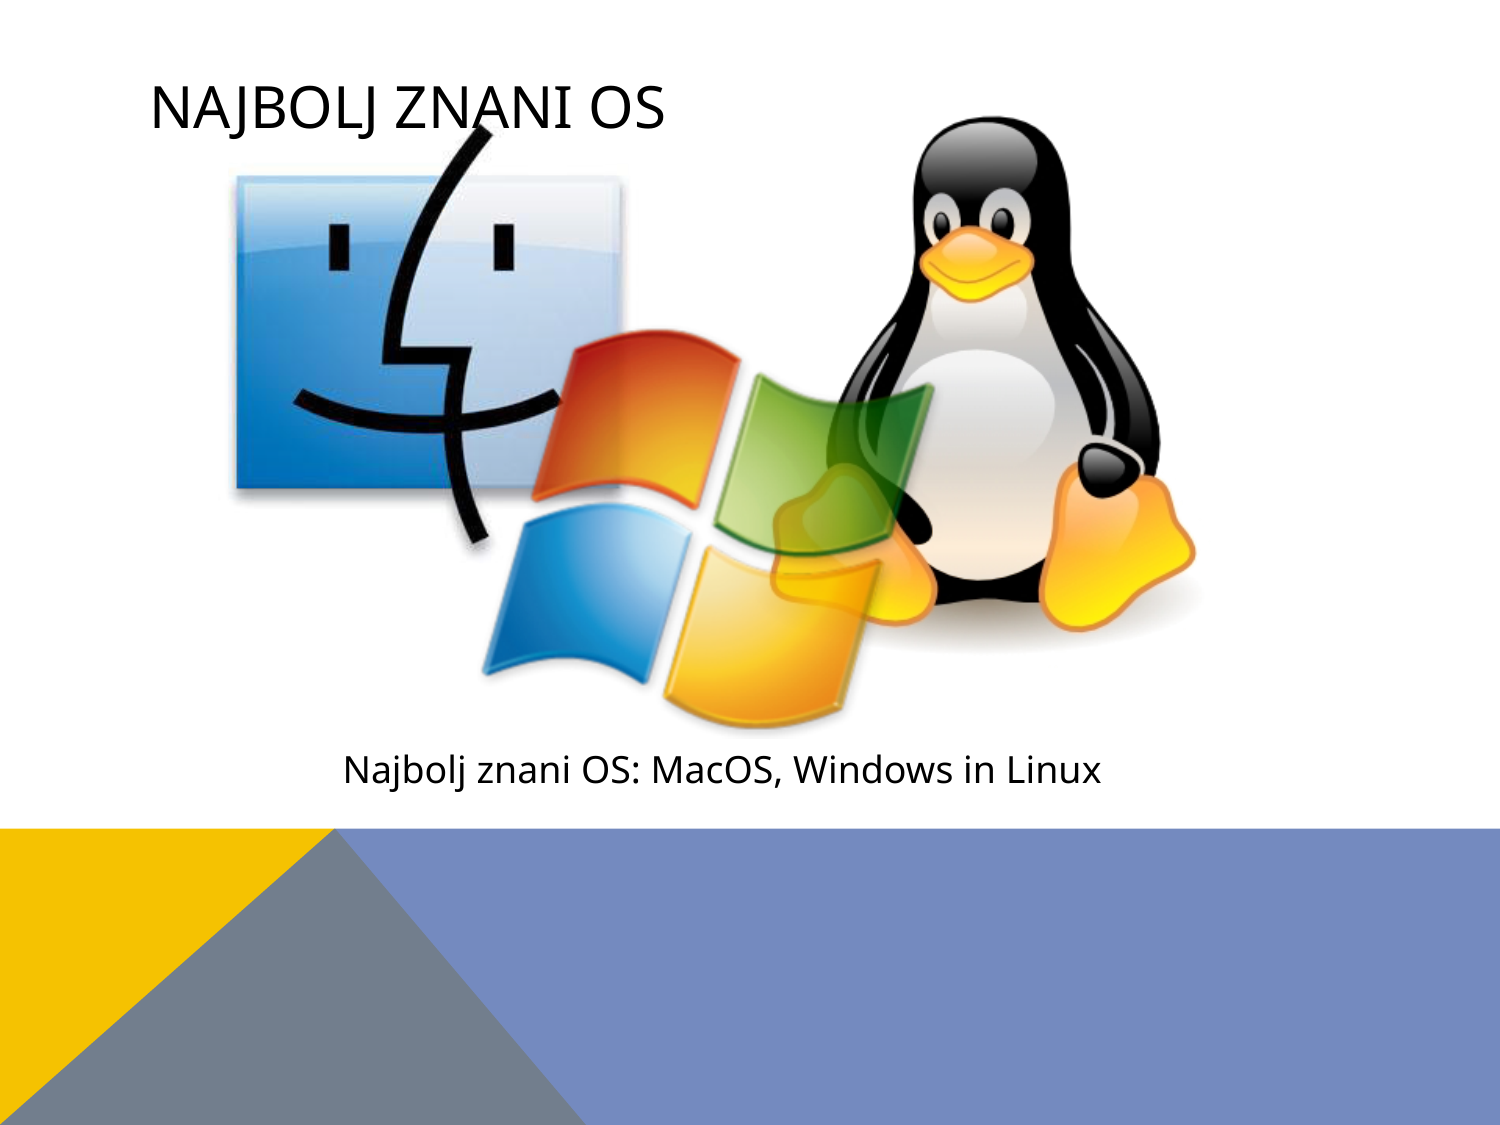

# Najbolj znani os
Najbolj znani OS: MacOS, Windows in Linux